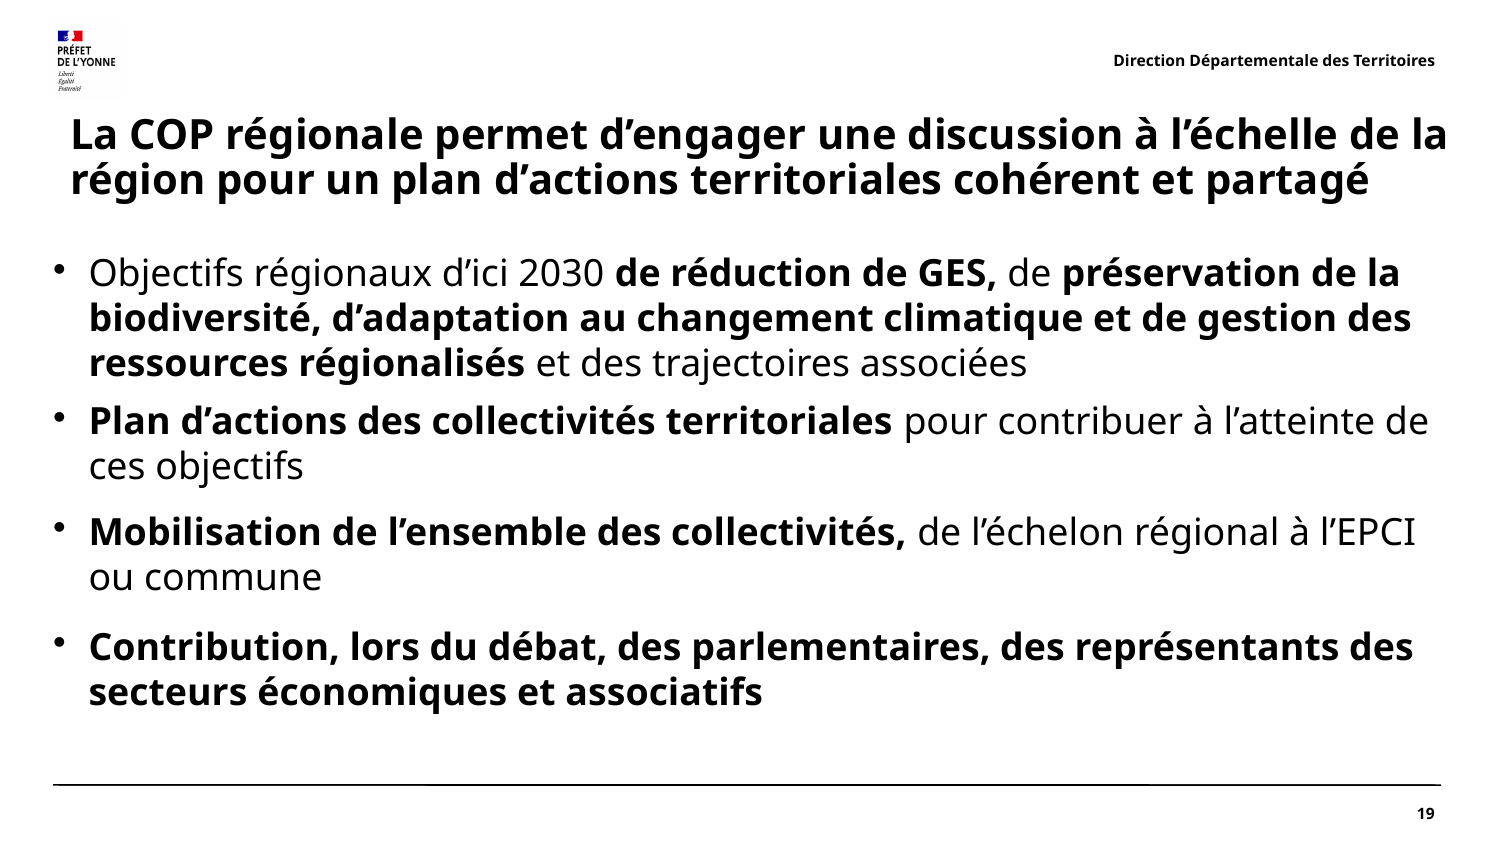

Direction Départementale des Territoires
La COP régionale permet d’engager une discussion à l’échelle de la région pour un plan d’actions territoriales cohérent et partagé
Objectifs régionaux d’ici 2030 de réduction de GES, de préservation de la biodiversité, d’adaptation au changement climatique et de gestion des ressources régionalisés et des trajectoires associées
Plan d’actions des collectivités territoriales pour contribuer à l’atteinte de ces objectifs
Mobilisation de l’ensemble des collectivités, de l’échelon régional à l’EPCI ou commune
Contribution, lors du débat, des parlementaires, des représentants des secteurs économiques et associatifs
19